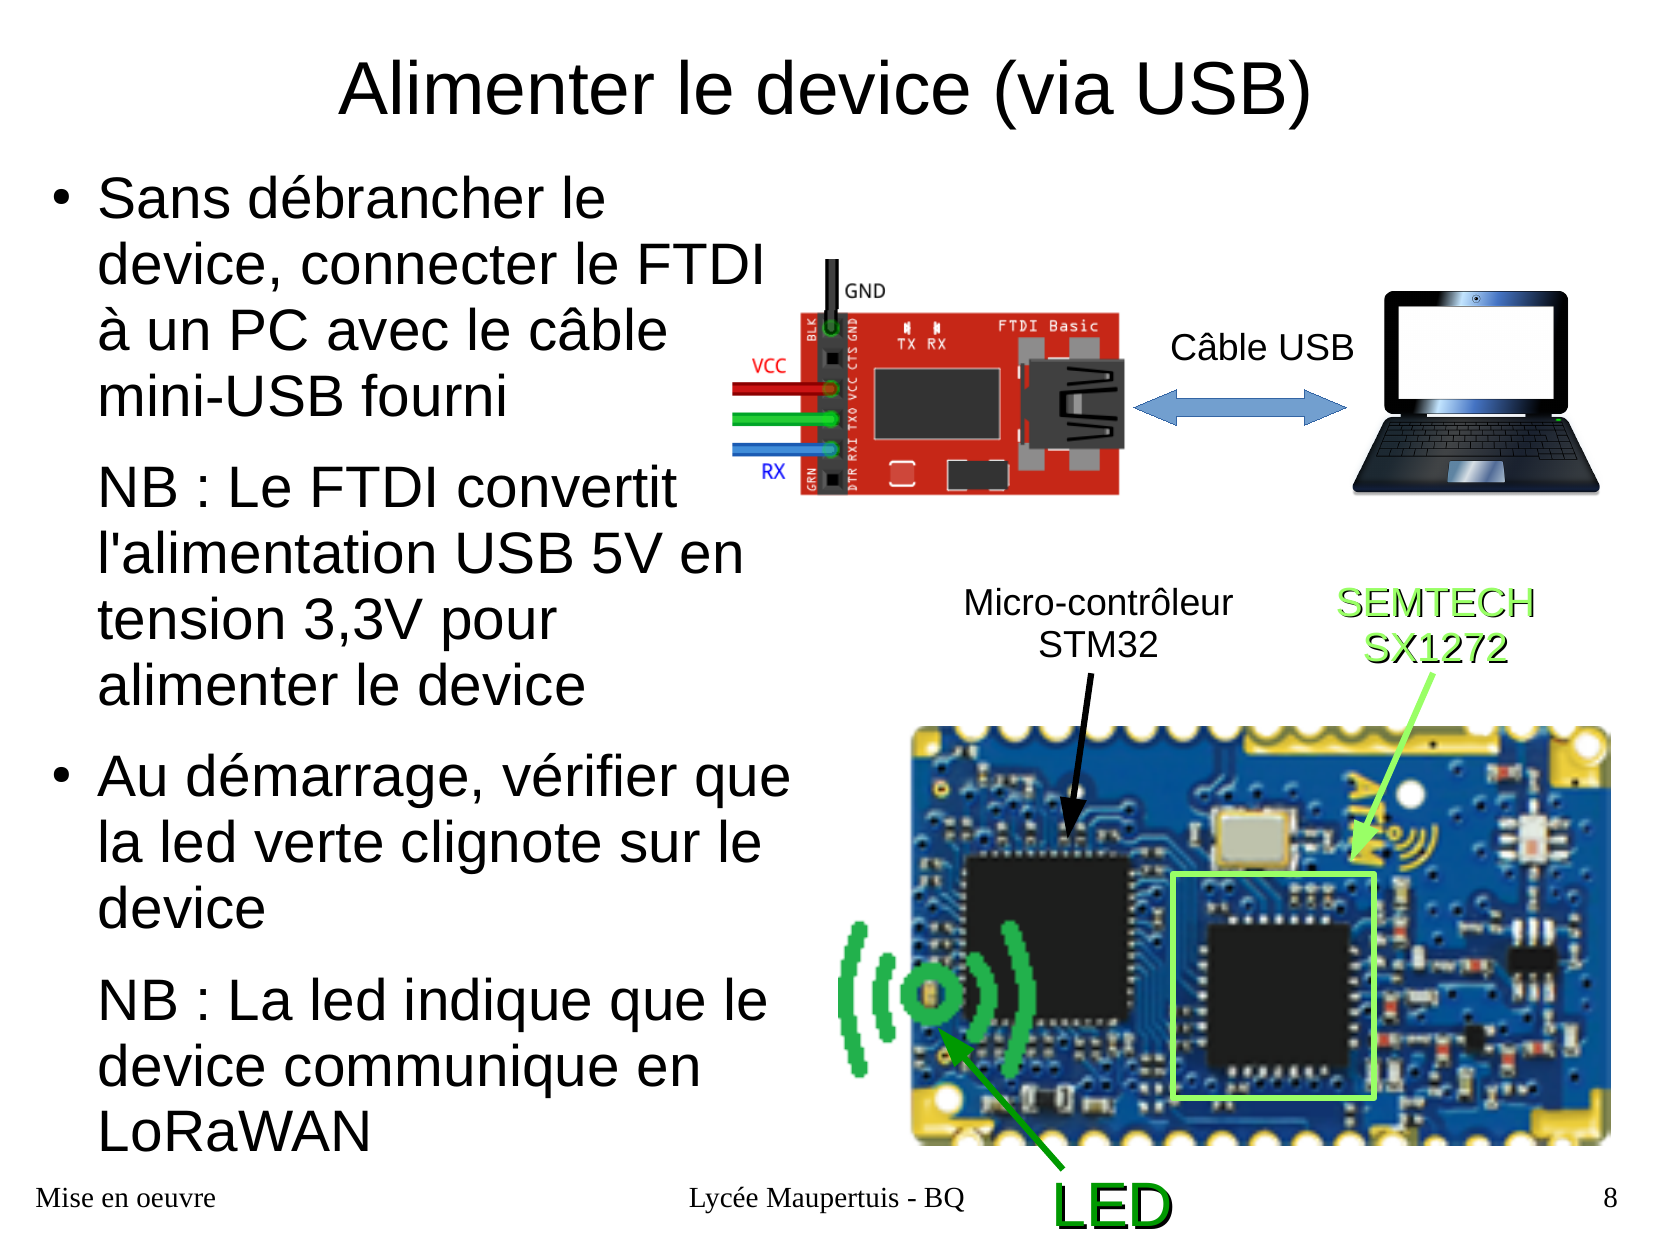

Alimenter le device (via USB)
# Sans débrancher le device, connecter le FTDI à un PC avec le câble mini-USB fourni
NB : Le FTDI convertit l'alimentation USB 5V en tension 3,3V pour alimenter le device
Au démarrage, vérifier que la led verte clignote sur le device
NB : La led indique que le device communique en LoRaWAN
Câble USB
Micro-contrôleur
STM32
SEMTECH
SX1272
LED
Mise en oeuvre
Lycée Maupertuis - BQ
8